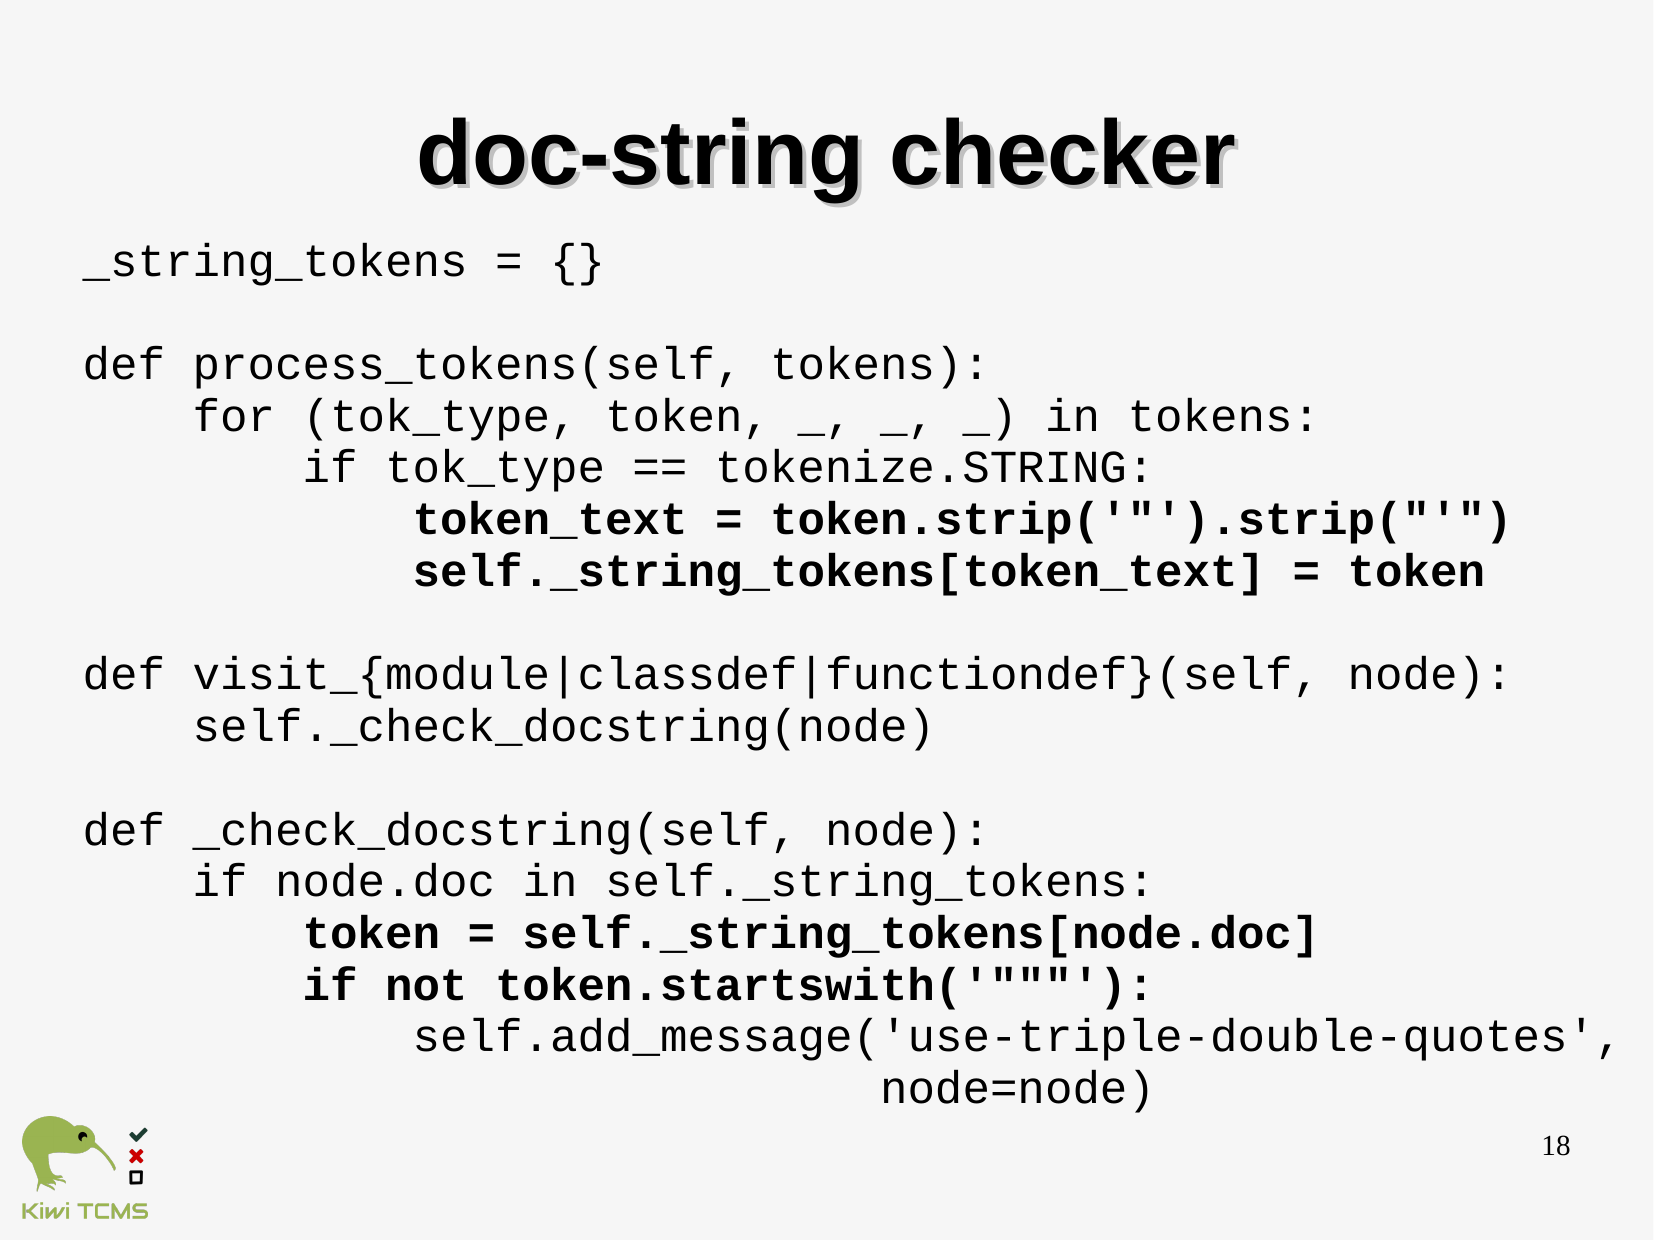

# doc-string checker
_string_tokens = {}
def process_tokens(self, tokens):
 for (tok_type, token, _, _, _) in tokens:
 if tok_type == tokenize.STRING:
 token_text = token.strip('"').strip("'")
 self._string_tokens[token_text] = token
def visit_{module|classdef|functiondef}(self, node):
 self._check_docstring(node)
def _check_docstring(self, node):
 if node.doc in self._string_tokens:
 token = self._string_tokens[node.doc]
 if not token.startswith('"""'):
 self.add_message('use-triple-double-quotes',
 node=node)
18